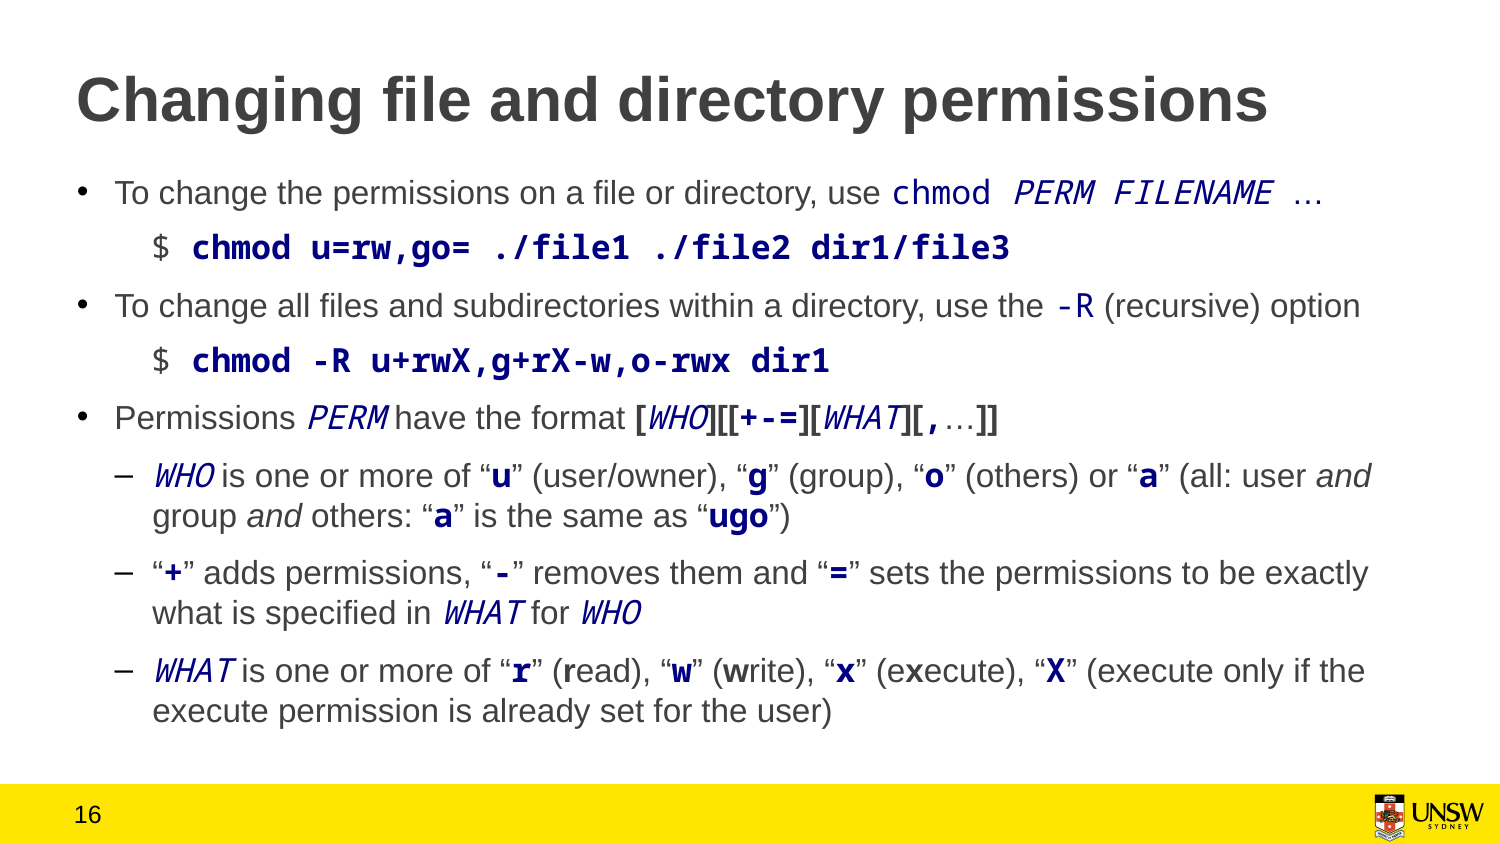

# Changing file and directory permissions
To change the permissions on a file or directory, use chmod PERM FILENAME …
 $ chmod u=rw,go= ./file1 ./file2 dir1/file3
To change all files and subdirectories within a directory, use the -R (recursive) option
 $ chmod -R u+rwX,g+rX-w,o-rwx dir1
Permissions PERM have the format [WHO][[+-=][WHAT][,…]]
WHO is one or more of “u” (user/owner), “g” (group), “o” (others) or “a” (all: user and group and others: “a” is the same as “ugo”)
“+” adds permissions, “-” removes them and “=” sets the permissions to be exactly what is specified in WHAT for WHO
WHAT is one or more of “r” (read), “w” (write), “x” (execute), “X” (execute only if the execute permission is already set for the user)